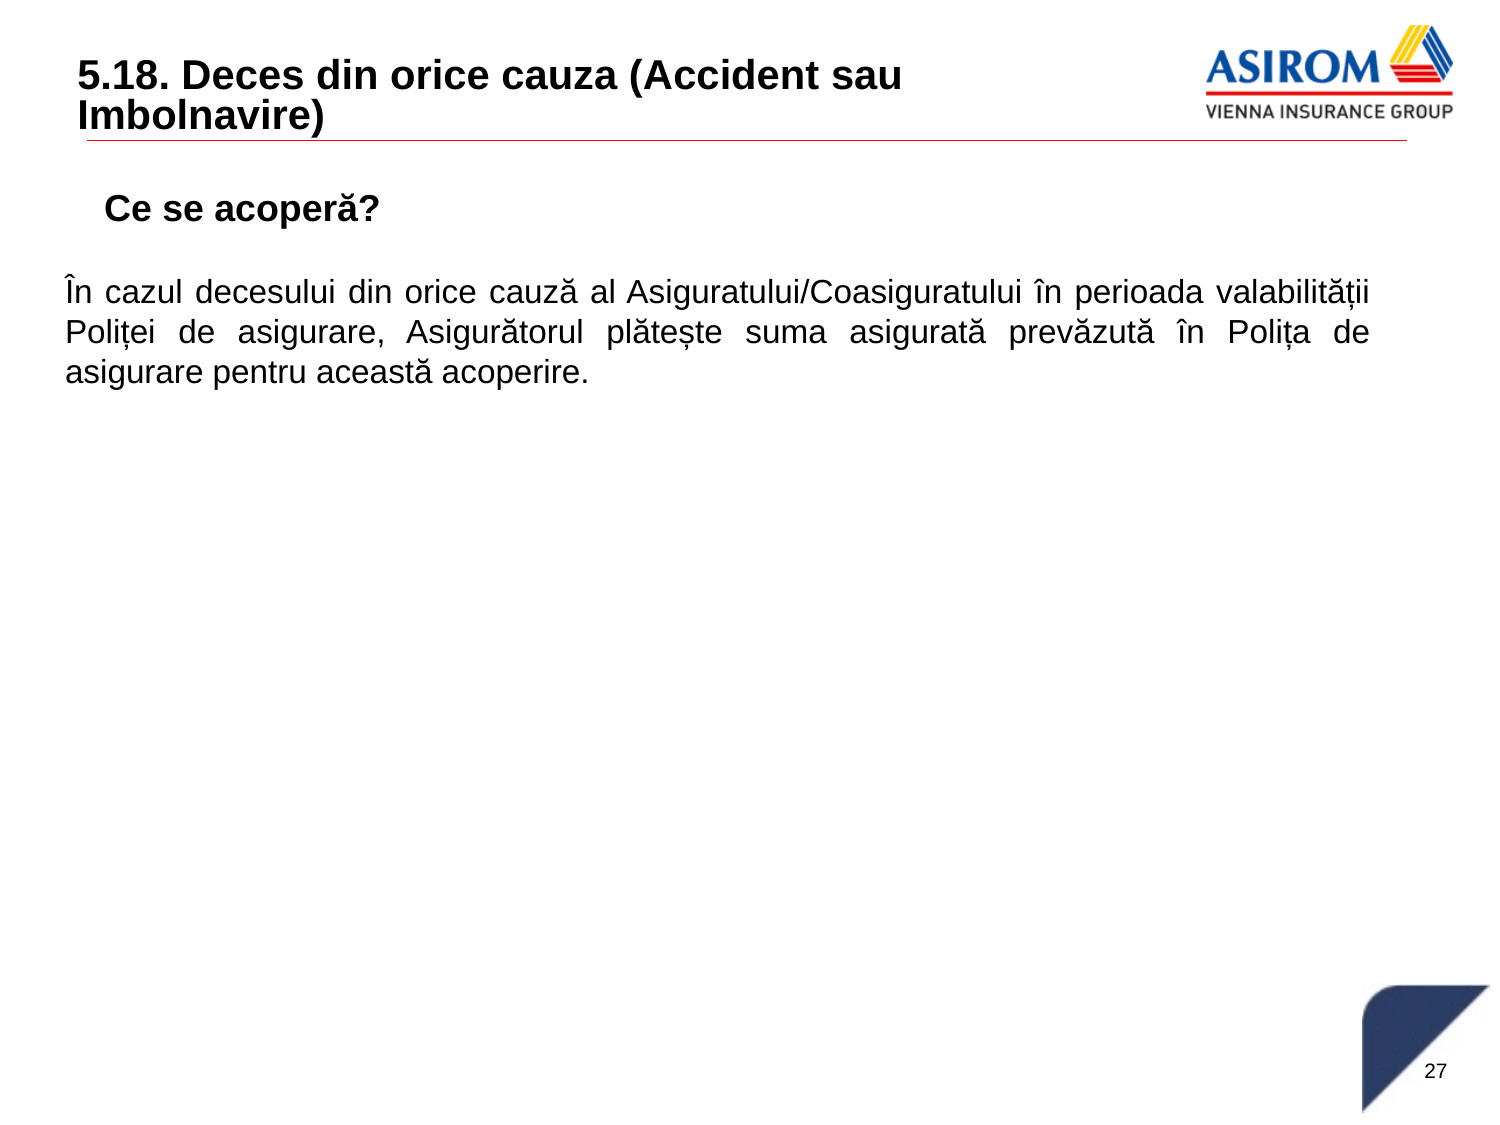

5.18. Deces din orice cauza (Accident sau Imbolnavire)
Ce se acoperă?
În cazul decesului din orice cauză al Asiguratului/Coasiguratului în perioada valabilității Poliței de asigurare, Asigurătorul plătește suma asigurată prevăzută în Polița de asigurare pentru această acoperire.